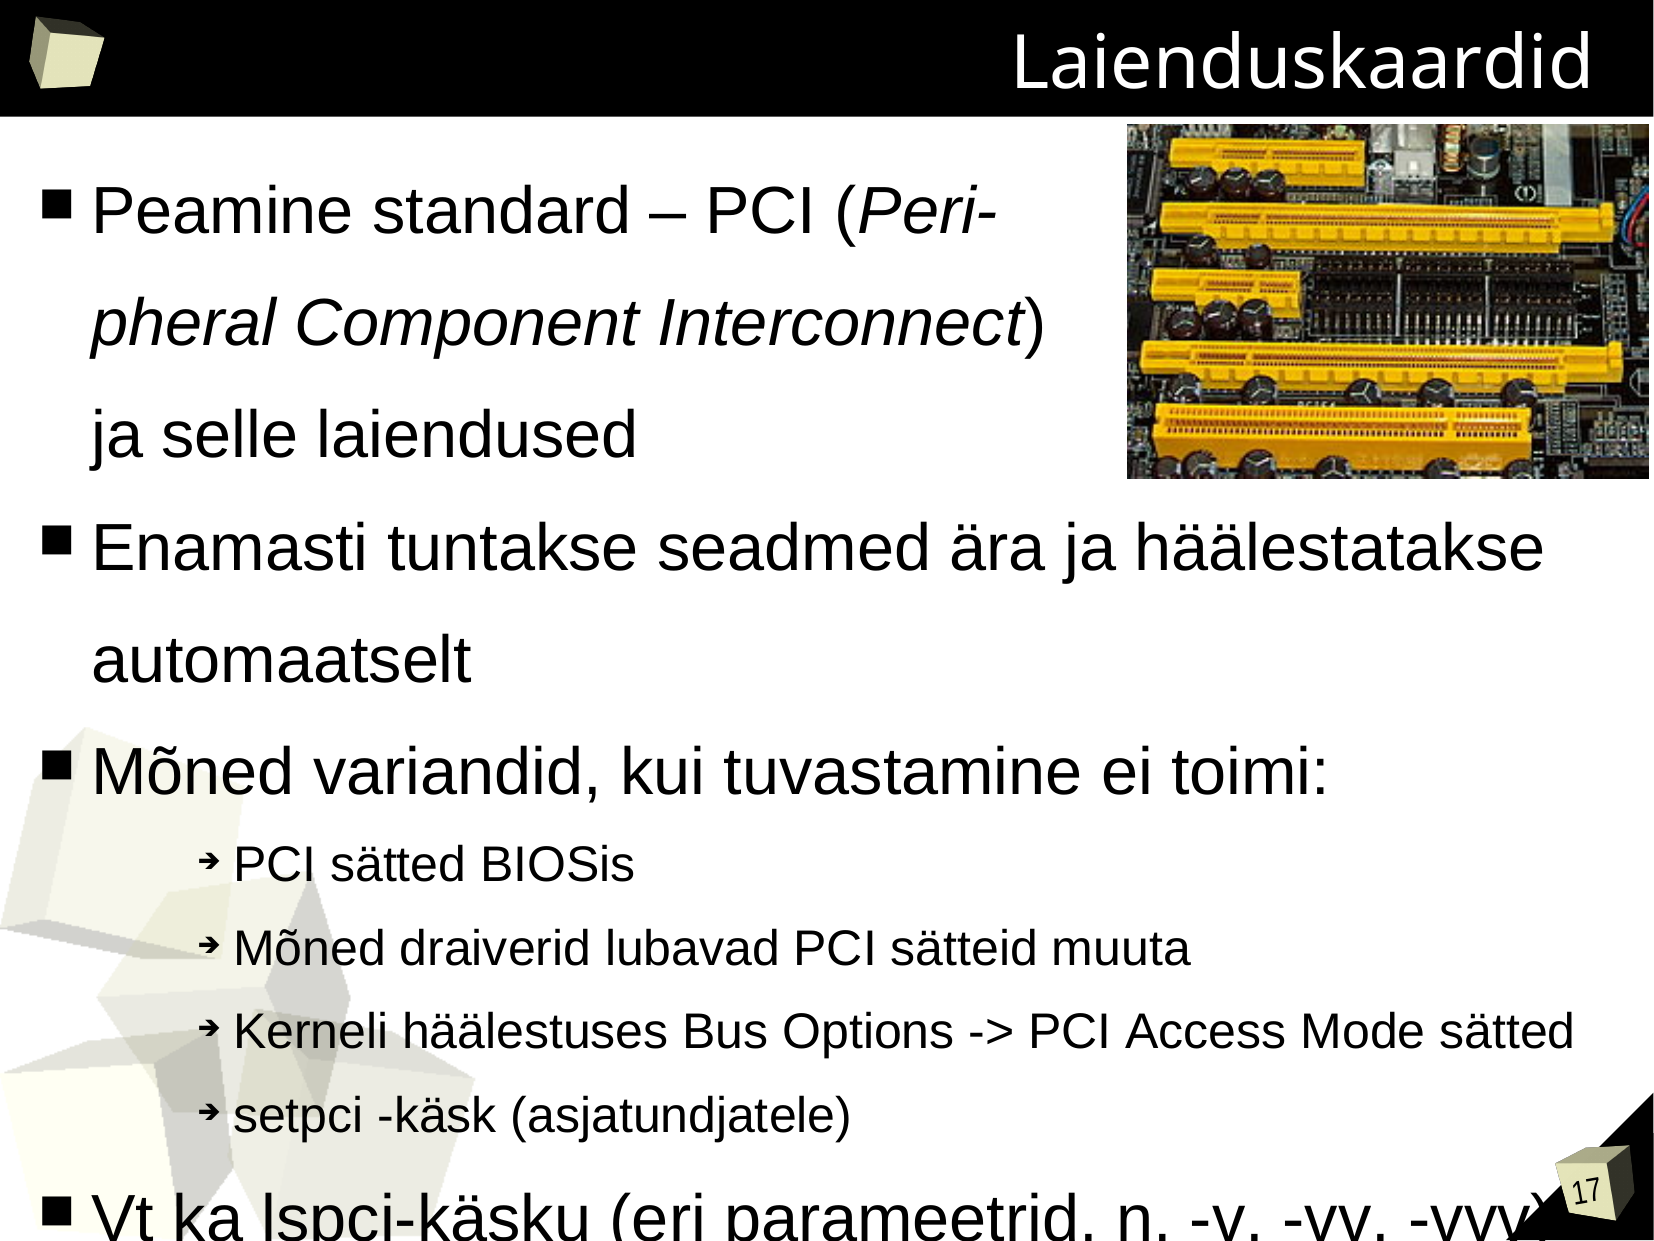

# Laienduskaardid
Peamine standard – PCI (Peri-
pheral Component Interconnect)
ja selle laiendused
Enamasti tuntakse seadmed ära ja häälestatakse automaatselt
Mõned variandid, kui tuvastamine ei toimi:
PCI sätted BIOSis
Mõned draiverid lubavad PCI sätteid muuta
Kerneli häälestuses Bus Options -> PCI Access Mode sätted
setpci -käsk (asjatundjatele)
Vt ka lspci-käsku (eri parameetrid, n. -v, -vv, -vvv)